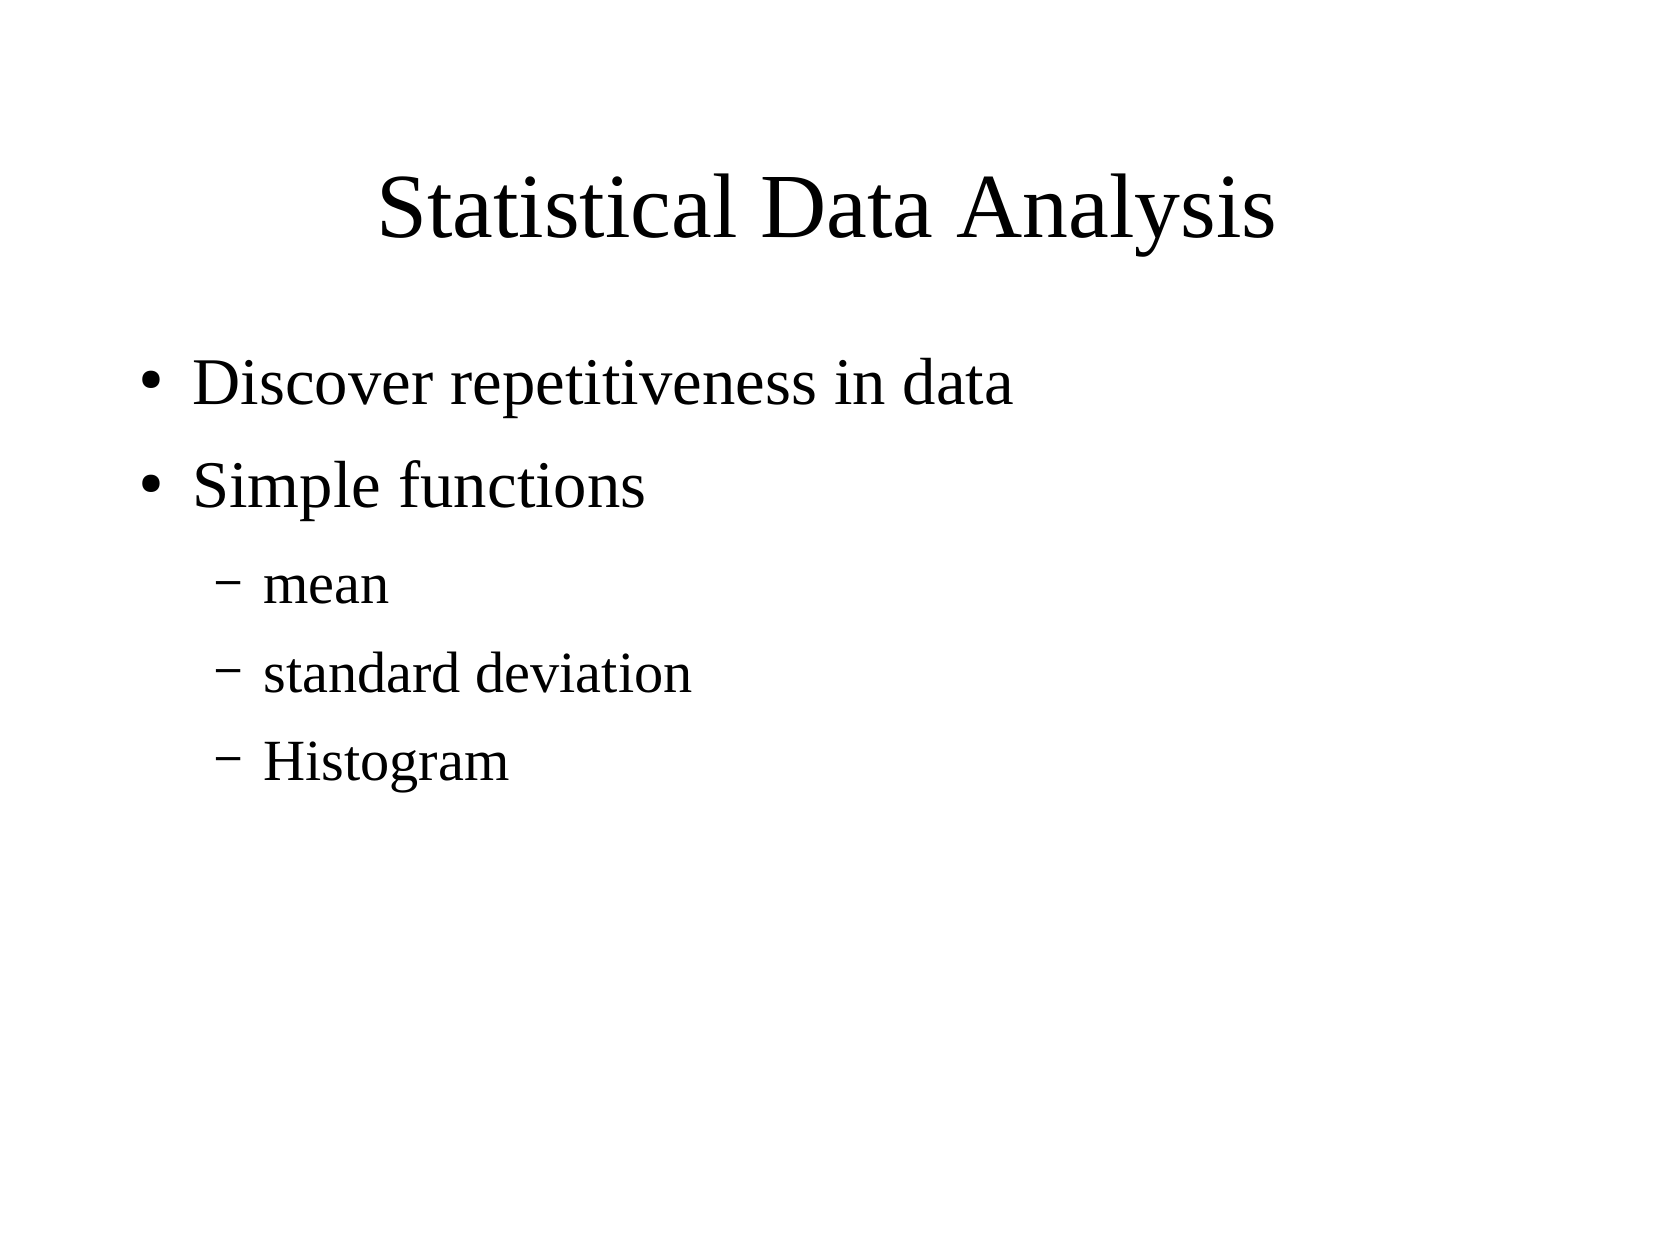

# Statistical Data Analysis
Discover repetitiveness in data
Simple functions
mean
standard deviation
Histogram